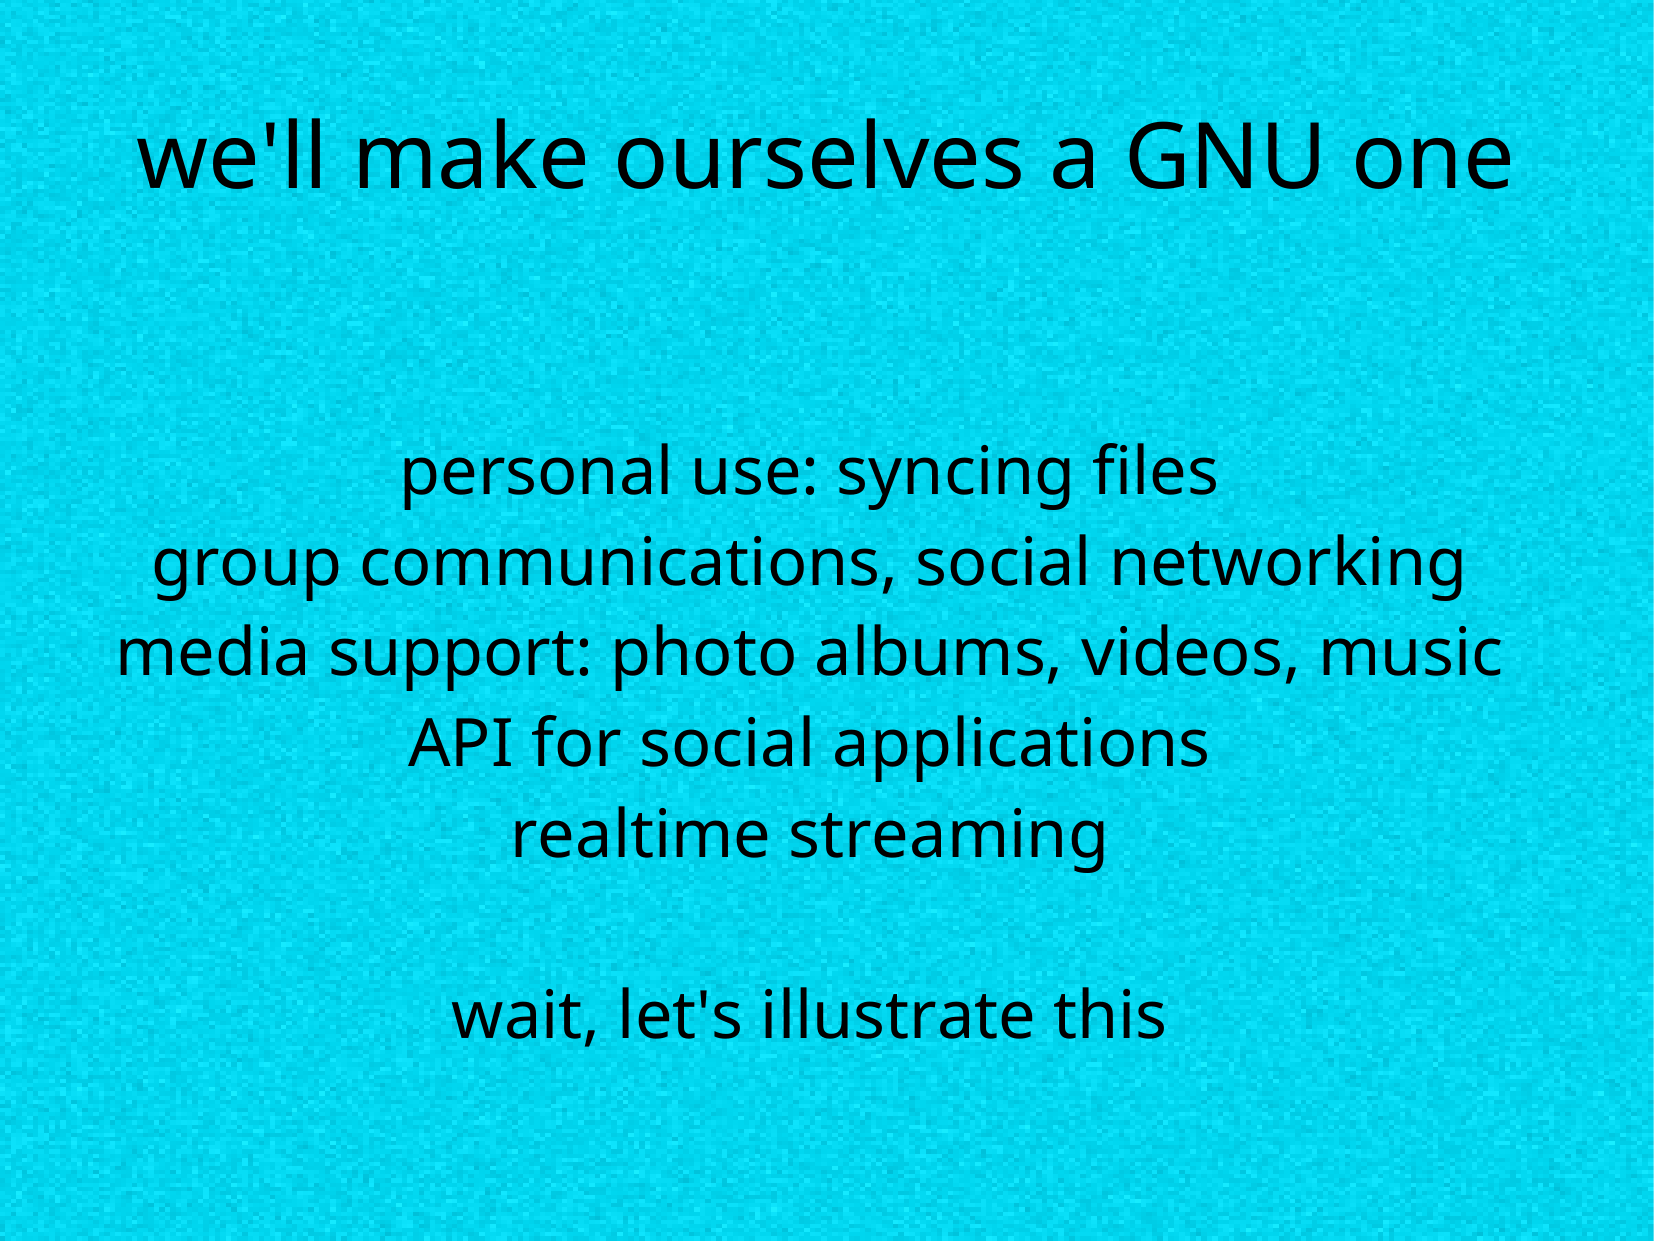

# we'll make ourselves a GNU one
personal use: syncing files
group communications, social networking
media support: photo albums, videos, music
API for social applications
realtime streaming
wait, let's illustrate this